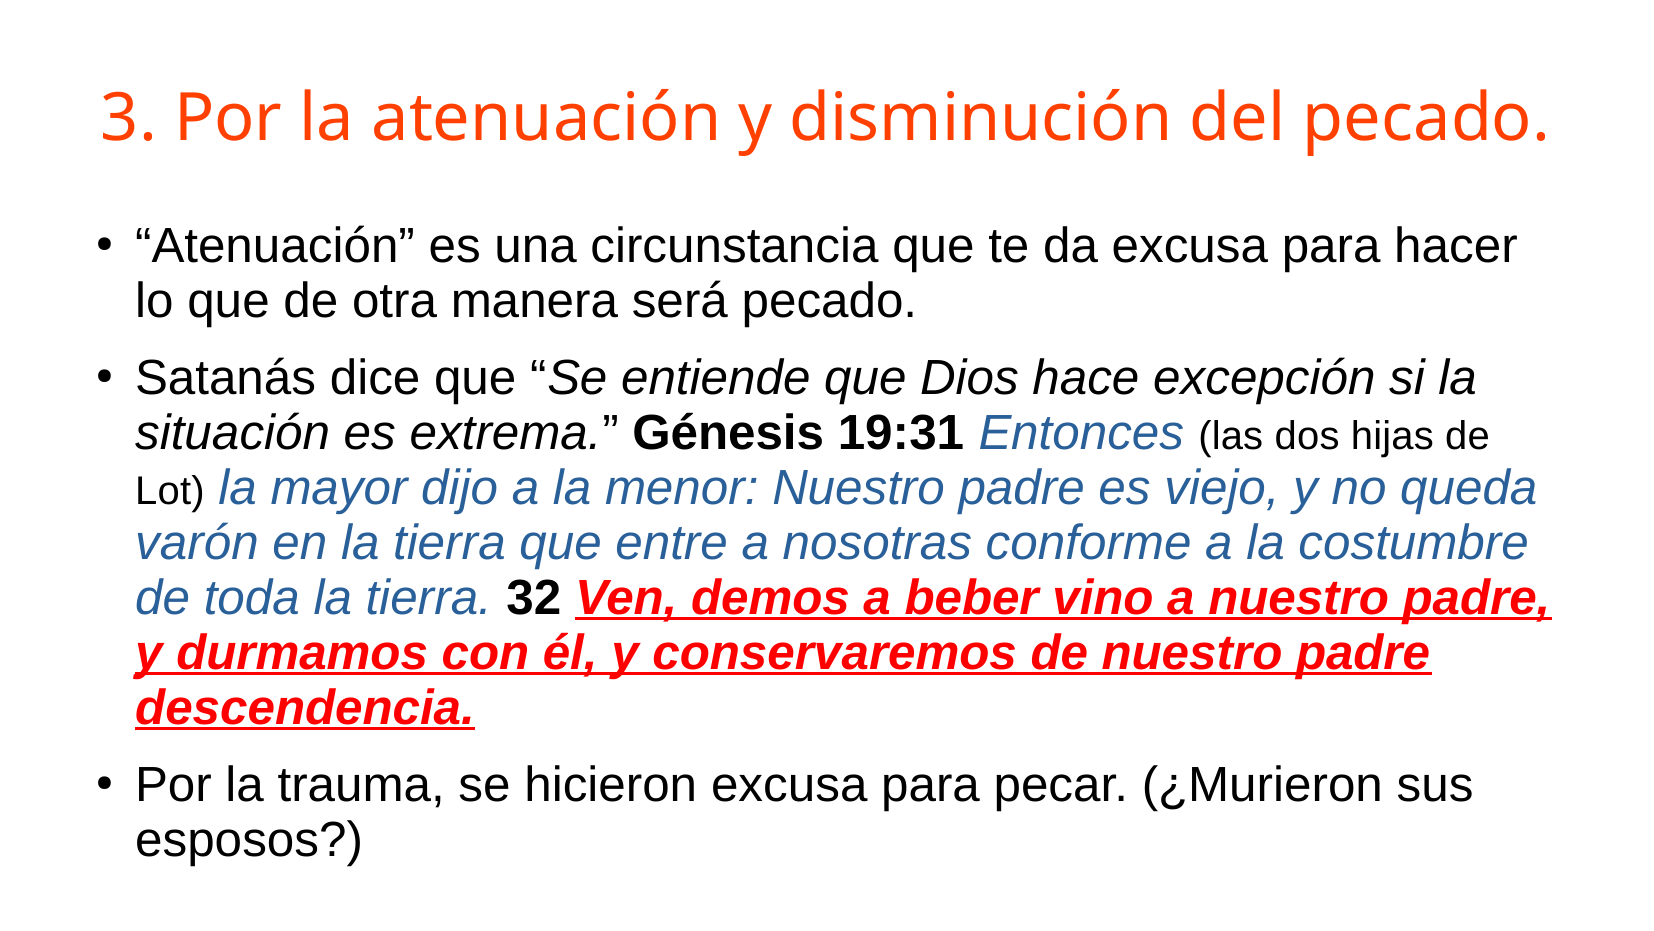

# 3. Por la atenuación y disminución del pecado.
“Atenuación” es una circunstancia que te da excusa para hacer lo que de otra manera será pecado.
Satanás dice que “Se entiende que Dios hace excepción si la situación es extrema.” Génesis 19:31 Entonces (las dos hijas de Lot) la mayor dijo a la menor: Nuestro padre es viejo, y no queda varón en la tierra que entre a nosotras conforme a la costumbre de toda la tierra. 32 Ven, demos a beber vino a nuestro padre, y durmamos con él, y conservaremos de nuestro padre descendencia.
Por la trauma, se hicieron excusa para pecar. (¿Murieron sus esposos?)